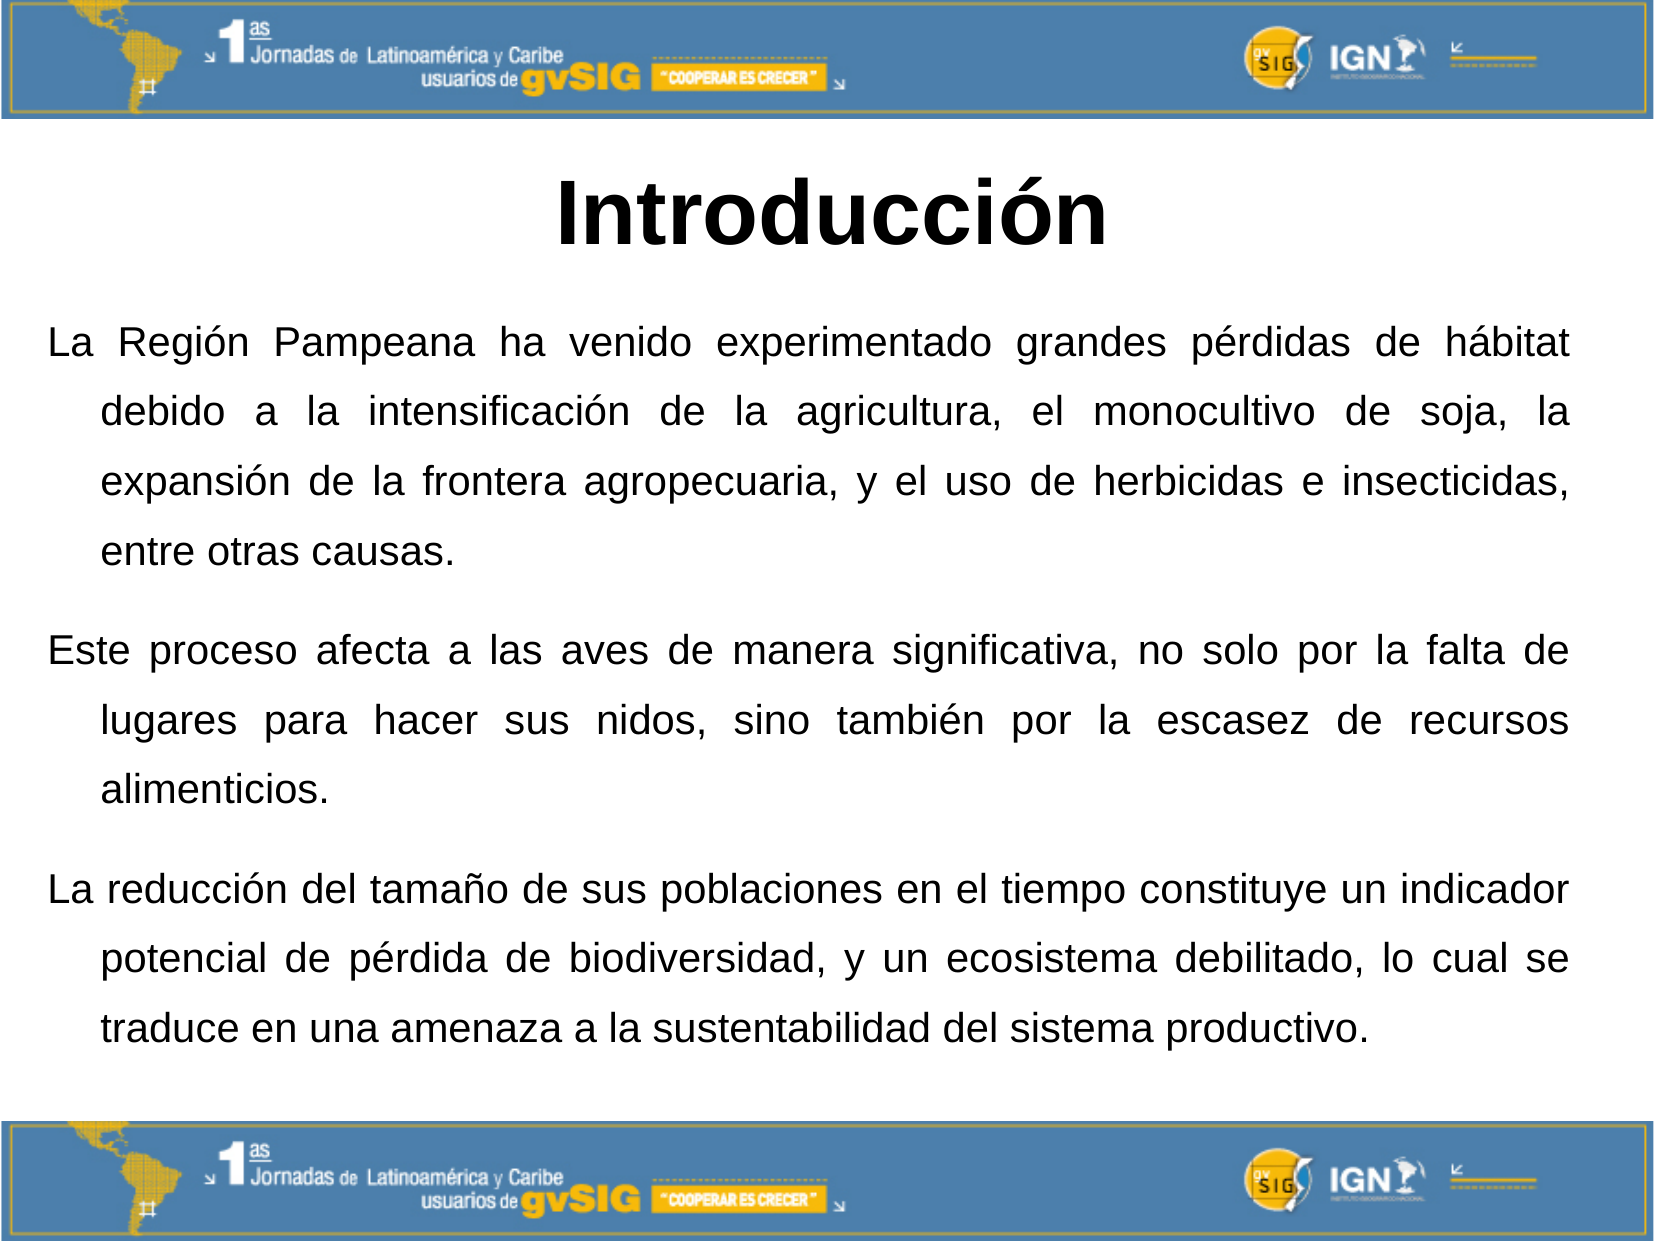

Introducción
# La Región Pampeana ha venido experimentado grandes pérdidas de hábitat debido a la intensificación de la agricultura, el monocultivo de soja, la expansión de la frontera agropecuaria, y el uso de herbicidas e insecticidas, entre otras causas.
Este proceso afecta a las aves de manera significativa, no solo por la falta de lugares para hacer sus nidos, sino también por la escasez de recursos alimenticios.
La reducción del tamaño de sus poblaciones en el tiempo constituye un indicador potencial de pérdida de biodiversidad, y un ecosistema debilitado, lo cual se traduce en una amenaza a la sustentabilidad del sistema productivo.